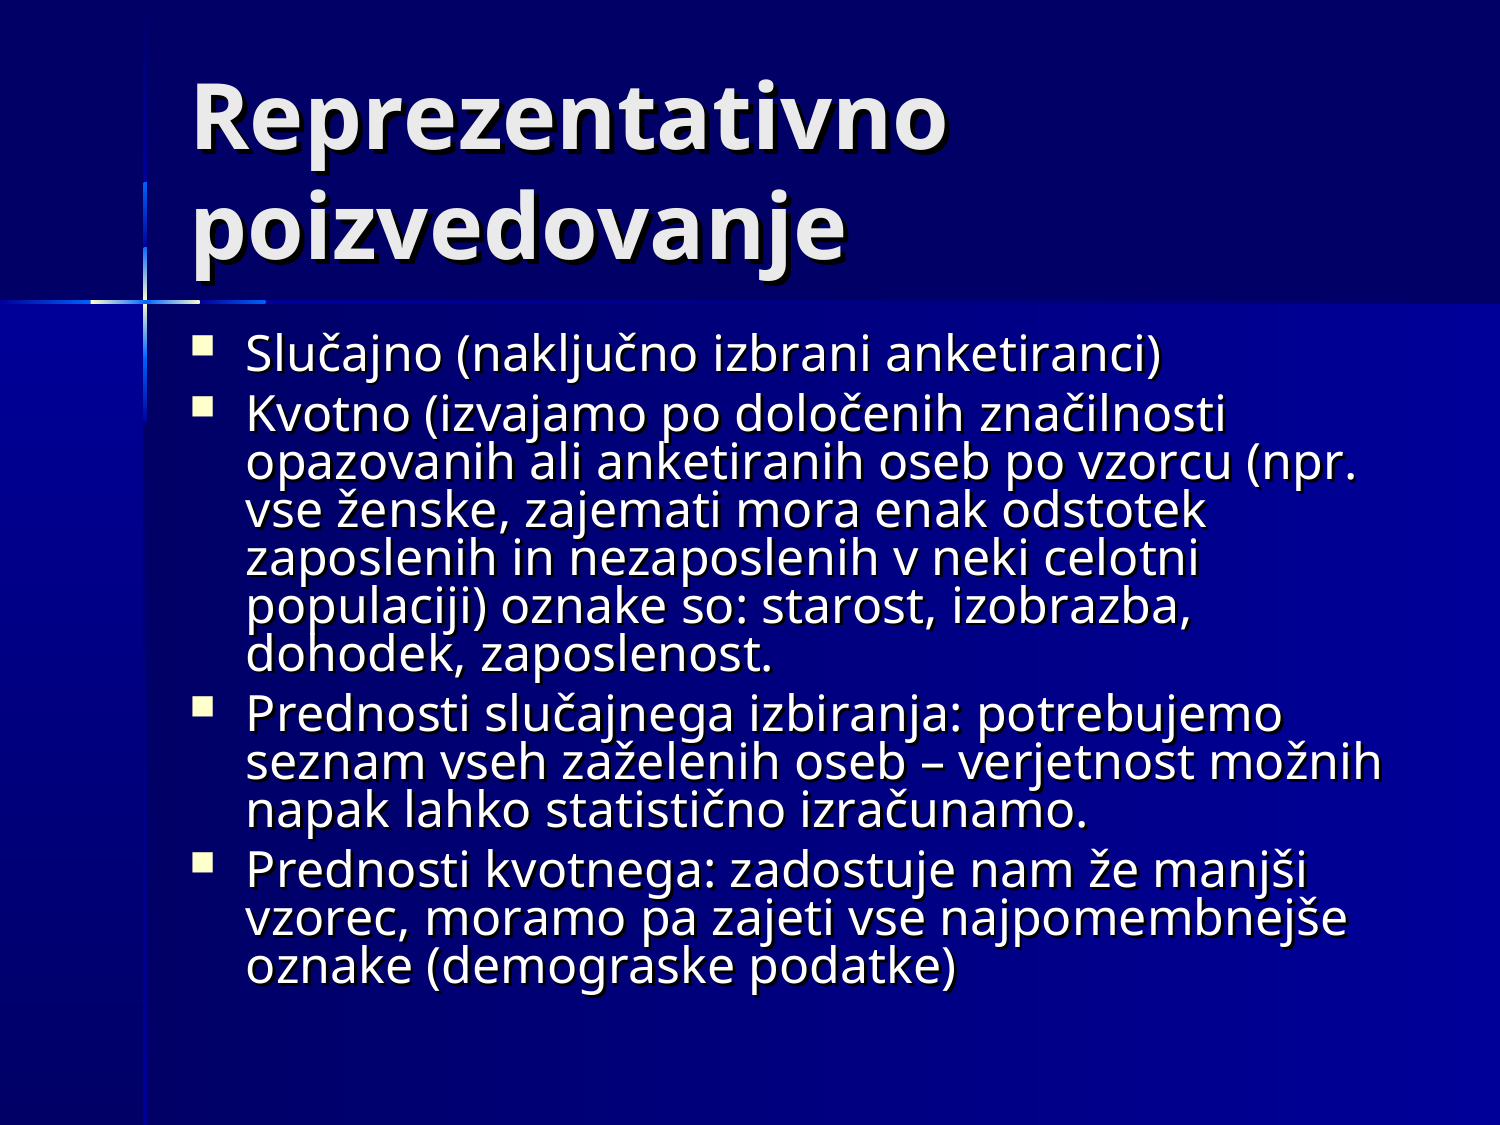

# Reprezentativno poizvedovanje
Slučajno (naključno izbrani anketiranci)
Kvotno (izvajamo po določenih značilnosti opazovanih ali anketiranih oseb po vzorcu (npr. vse ženske, zajemati mora enak odstotek zaposlenih in nezaposlenih v neki celotni populaciji) oznake so: starost, izobrazba, dohodek, zaposlenost.
Prednosti slučajnega izbiranja: potrebujemo seznam vseh zaželenih oseb – verjetnost možnih napak lahko statistično izračunamo.
Prednosti kvotnega: zadostuje nam že manjši vzorec, moramo pa zajeti vse najpomembnejše oznake (demograske podatke)